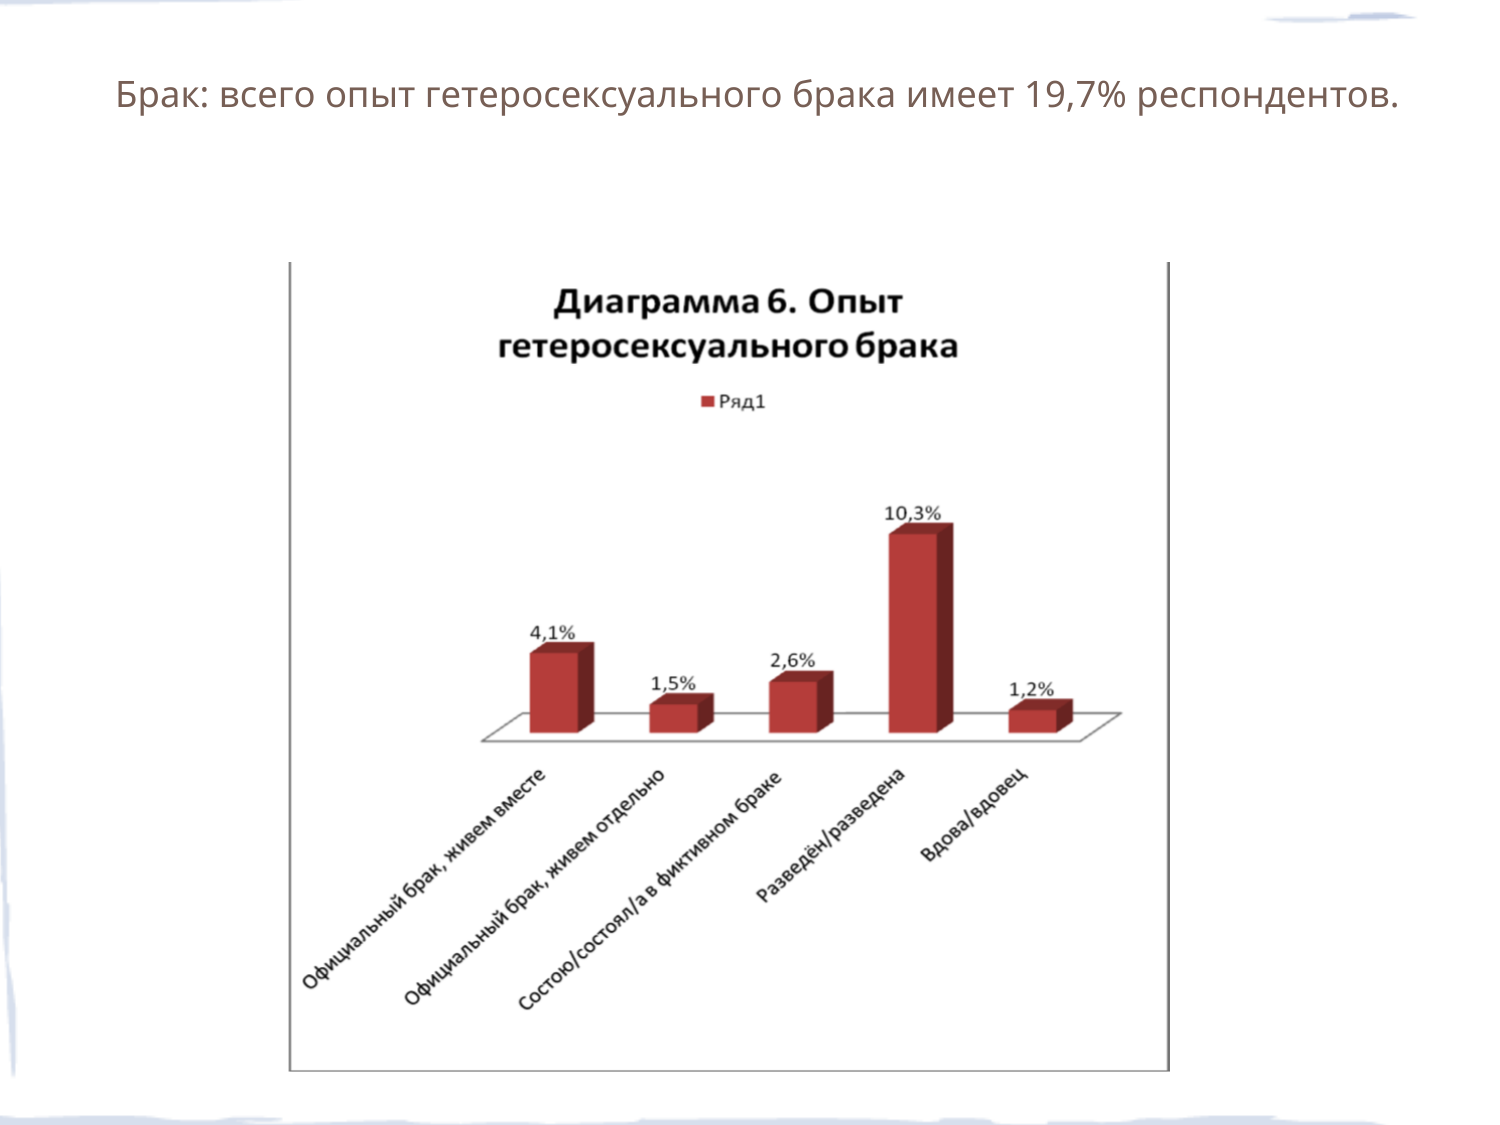

# Брак: всего опыт гетеросексуального брака имеет 19,7% респондентов.